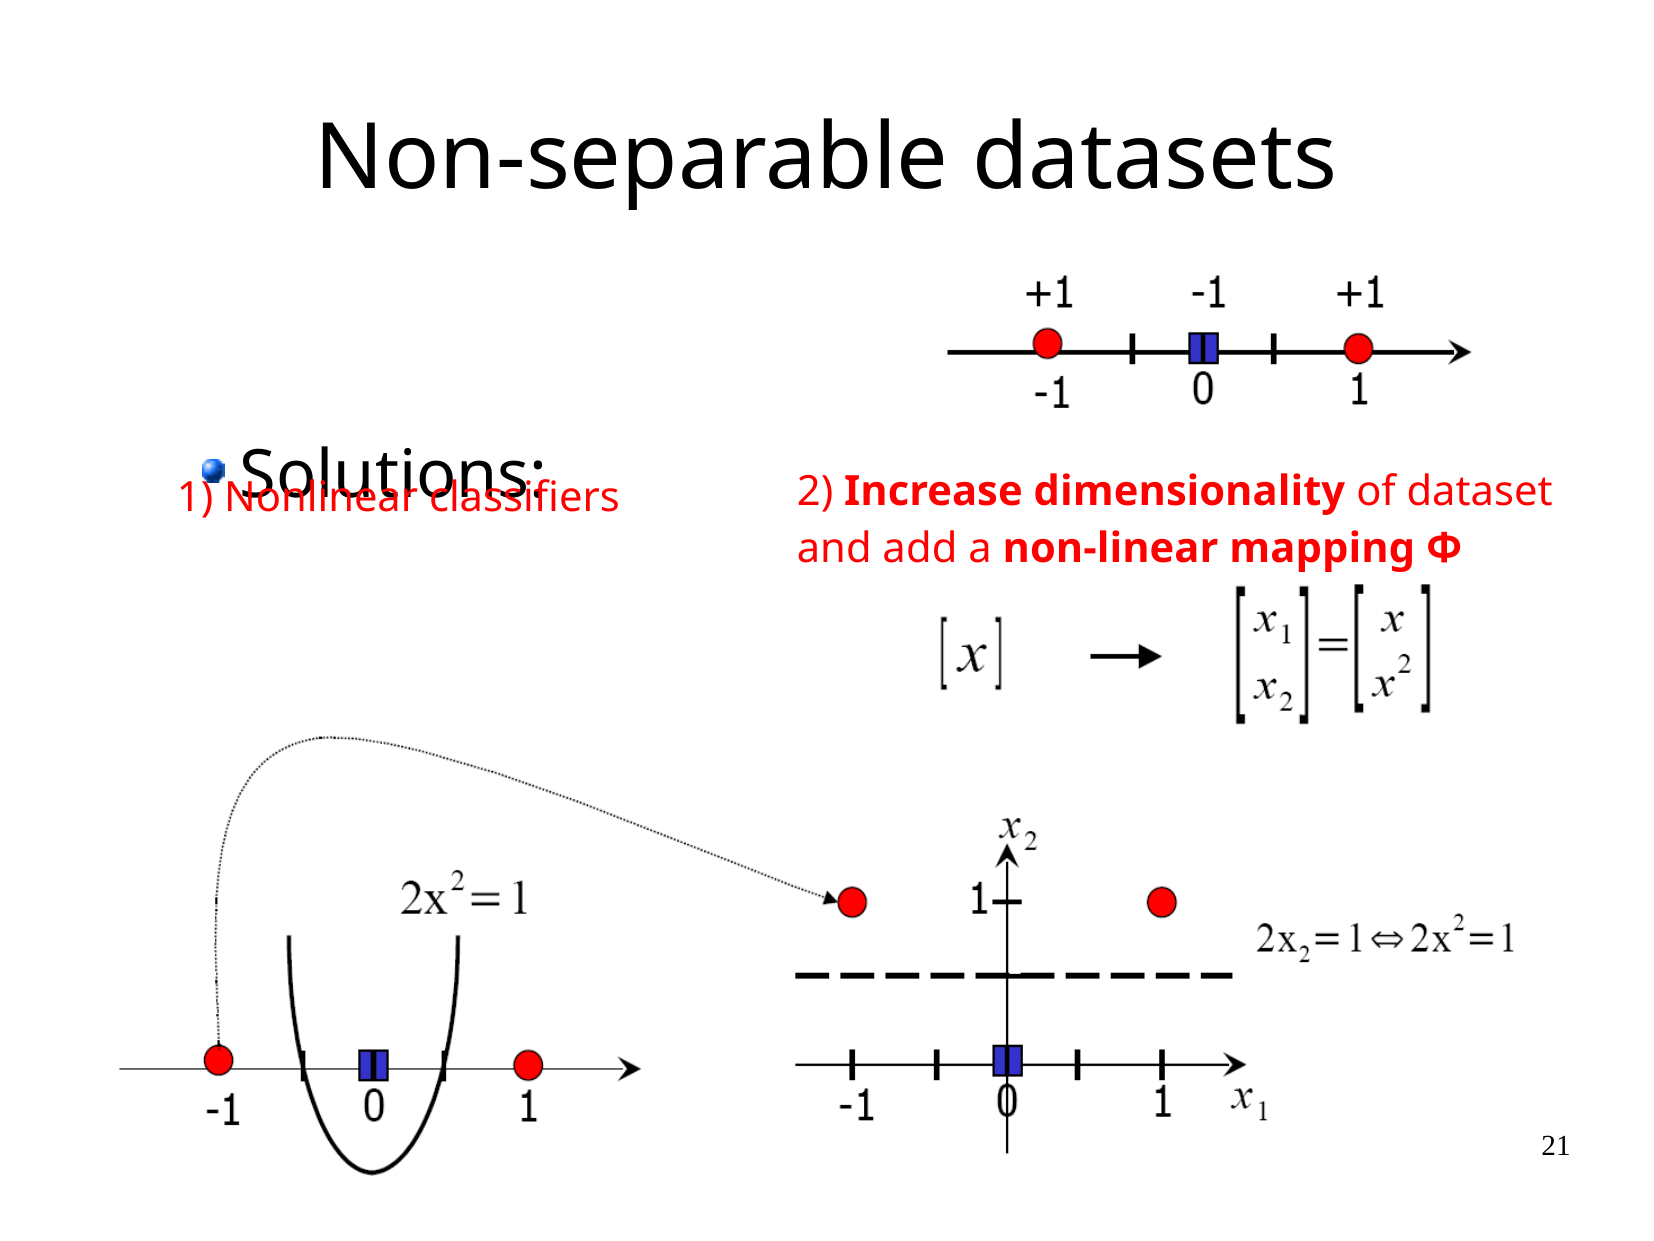

# Non-separable datasets
Solutions:
2) Increase dimensionality of dataset
and add a non-linear mapping Ф
1) Nonlinear classifiers
21